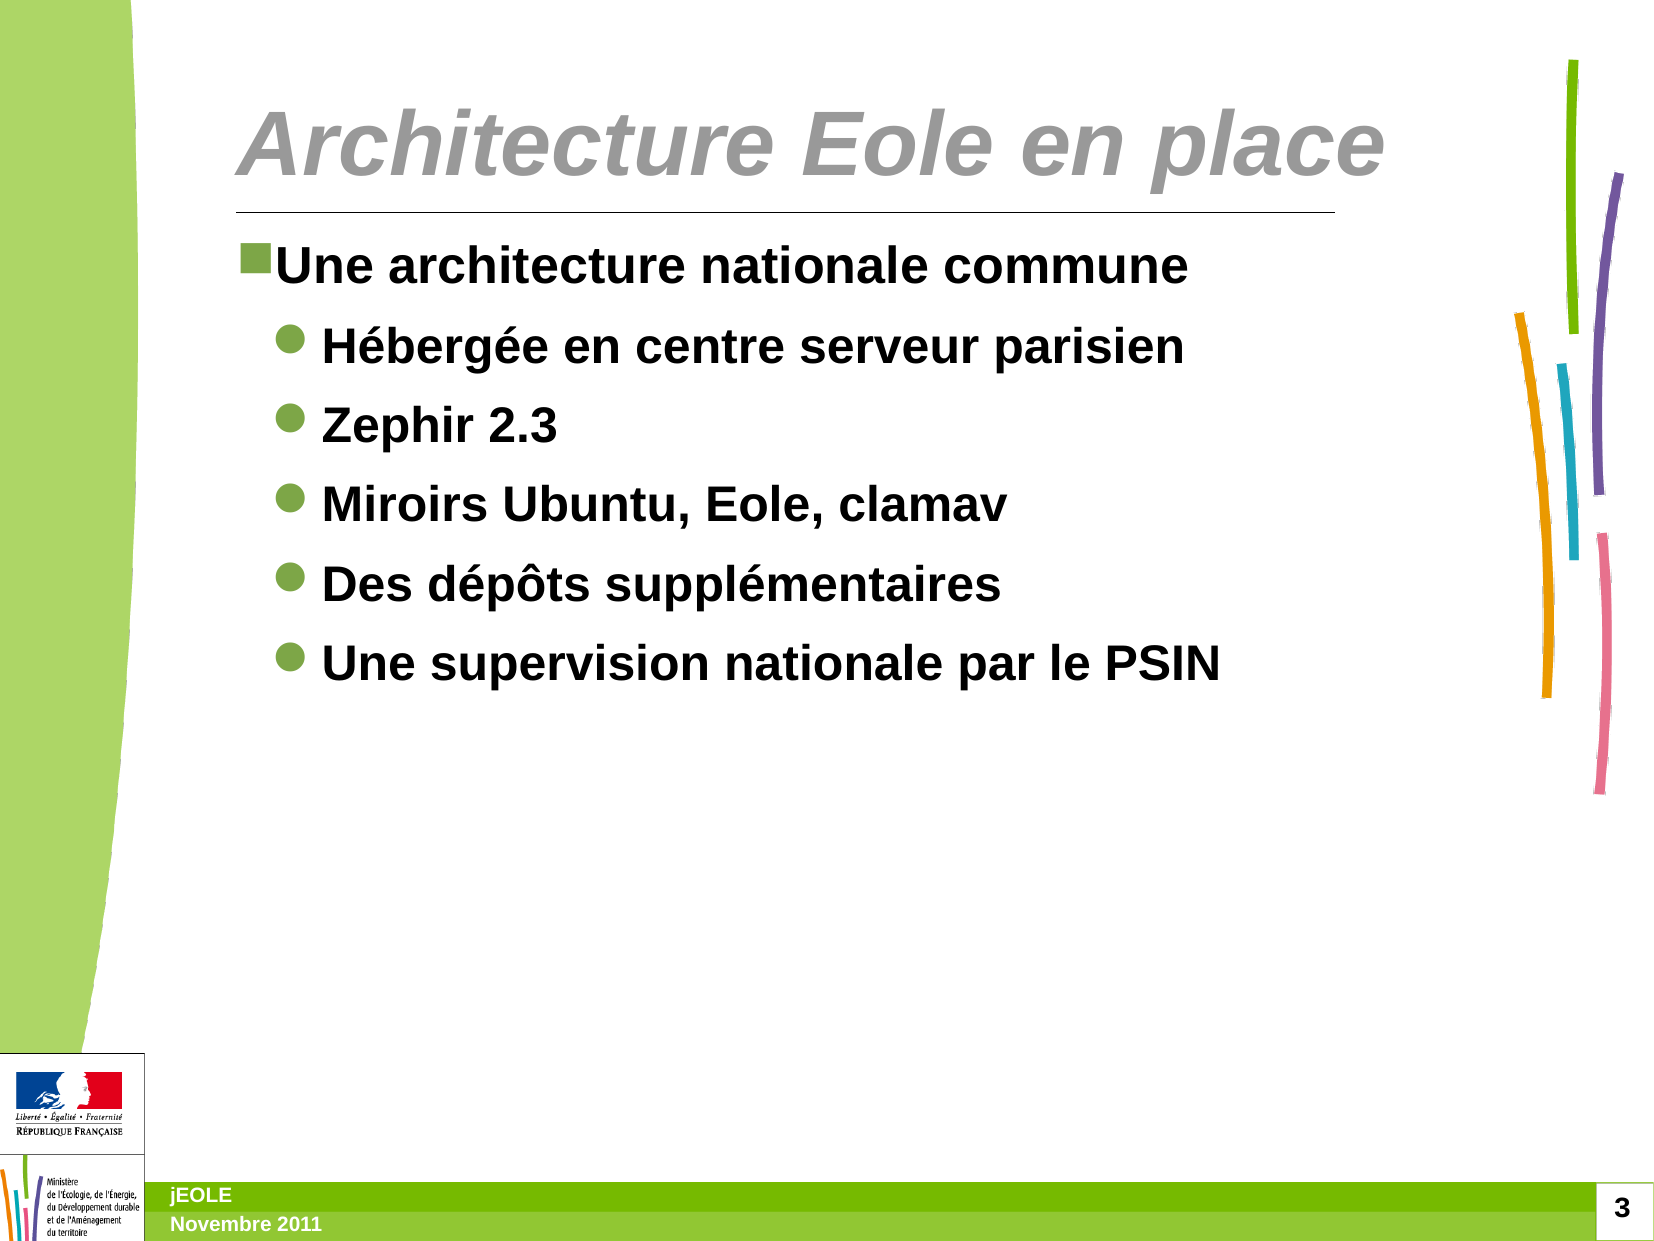

# Architecture Eole en place
Une architecture nationale commune
Hébergée en centre serveur parisien
Zephir 2.3
Miroirs Ubuntu, Eole, clamav
Des dépôts supplémentaires
Une supervision nationale par le PSIN
3
Journées EOLE octobre 2010